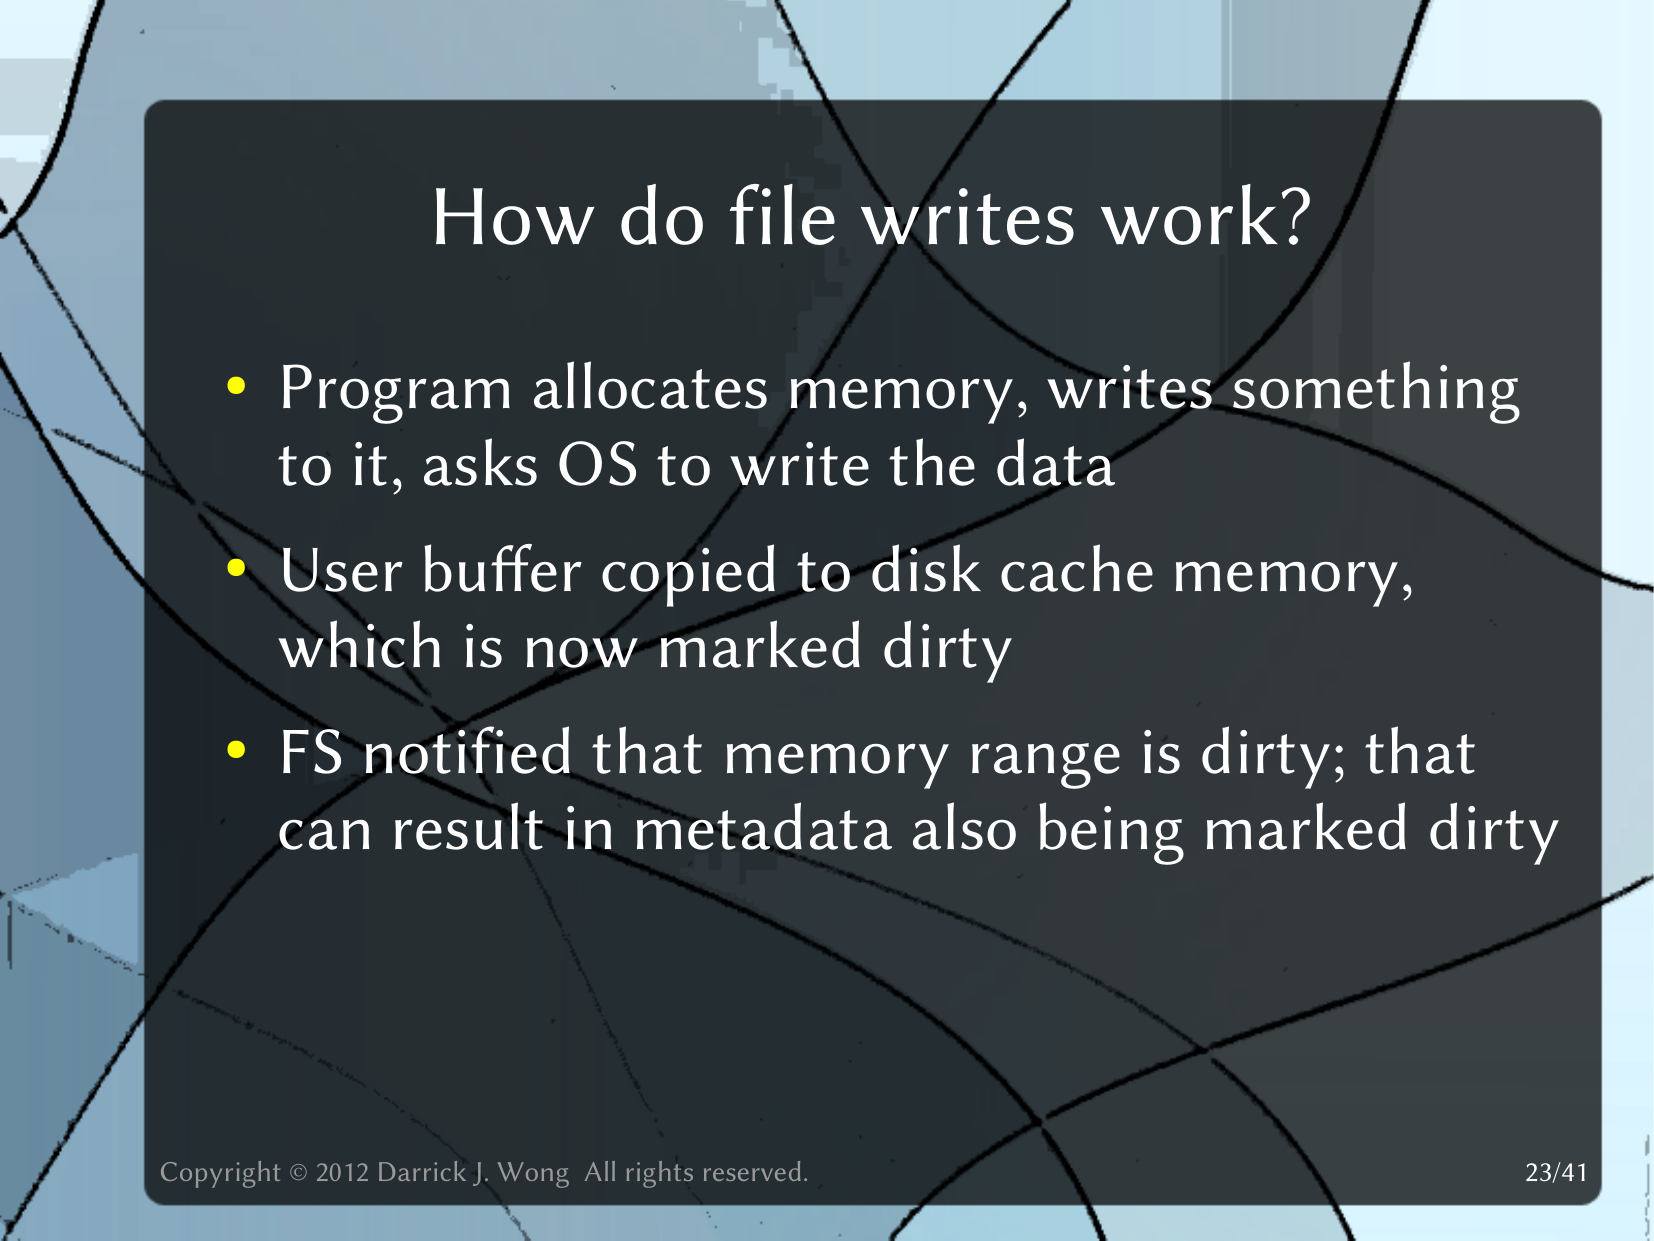

# How do file writes work?
Program allocates memory, writes something to it, asks OS to write the data
User buffer copied to disk cache memory, which is now marked dirty
FS notified that memory range is dirty; that can result in metadata also being marked dirty
23